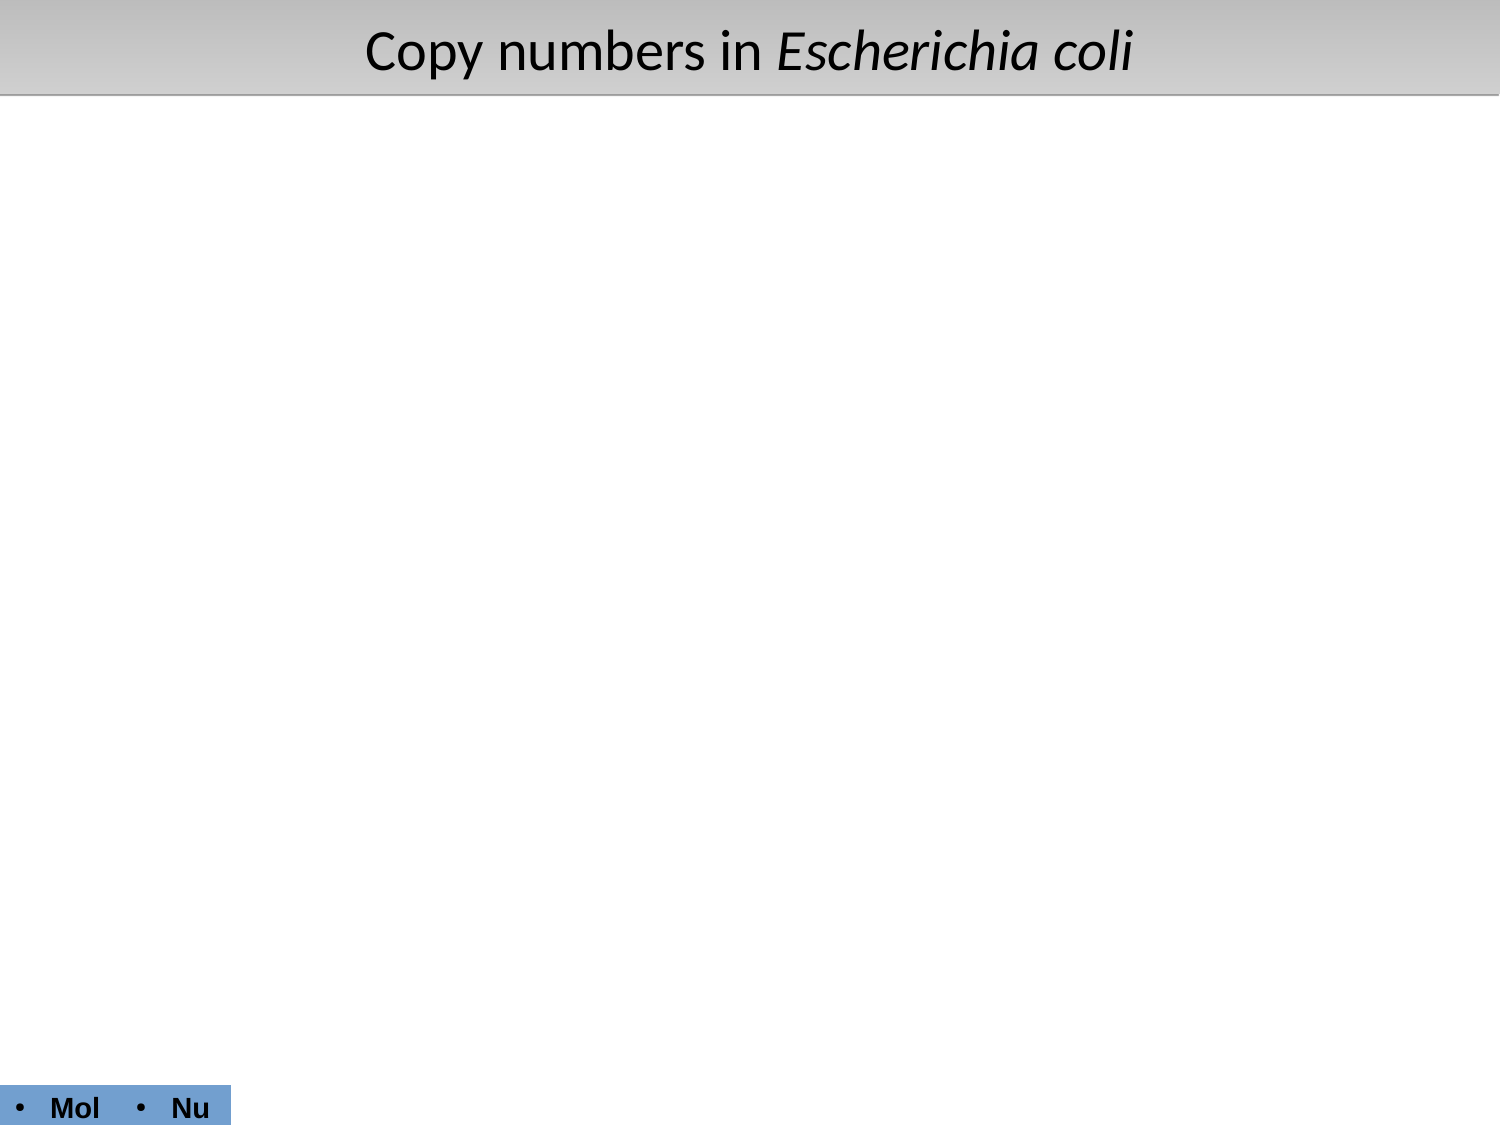

# Copy numbers in Escherichia coli
| Molecular unit | Number |
| --- | --- |
| Replication errors per genome | 0.002 |
| Double-strand breaks per genome | 0.2 |
| Replication forks per cell | 1.5–6 |
| Gene copies per cell | 1–5 |
| β-galactosidase tetramers per uninduced cell | 1 |
| F-plasmids per cell | 1–3 |
| Transposon copies per genome | 1–15 |
| lac repressor tetramers per cell | 5 |
| RNAPs per induced lac gene | 5–20 |
| DNA polymerase III per cell | 10–20 |
| lacZ mRNA per cell | 10–30 |
| Ribosomes per lac mRNA | 20 |
| DnaG primases per cell | 50 |
| Actively transcribing RNAPs per cell | 200–2000 |
| RecA molecules per cell | 1000 |
| Single-stranded DNA binding protein | 1000–7000 |
| Total RNAPs per cell | 1000–10,000 |
| Ribosomes per cell | 7000–50,000 |
| β-galactosidase tetramers per induced cell | 10,000 |
| Total nucleoid proteins (e.g., Fis, HU, H-NS) per cell | 50,000–200,000 |
| tRNA per cell | 60,000–400,000 |